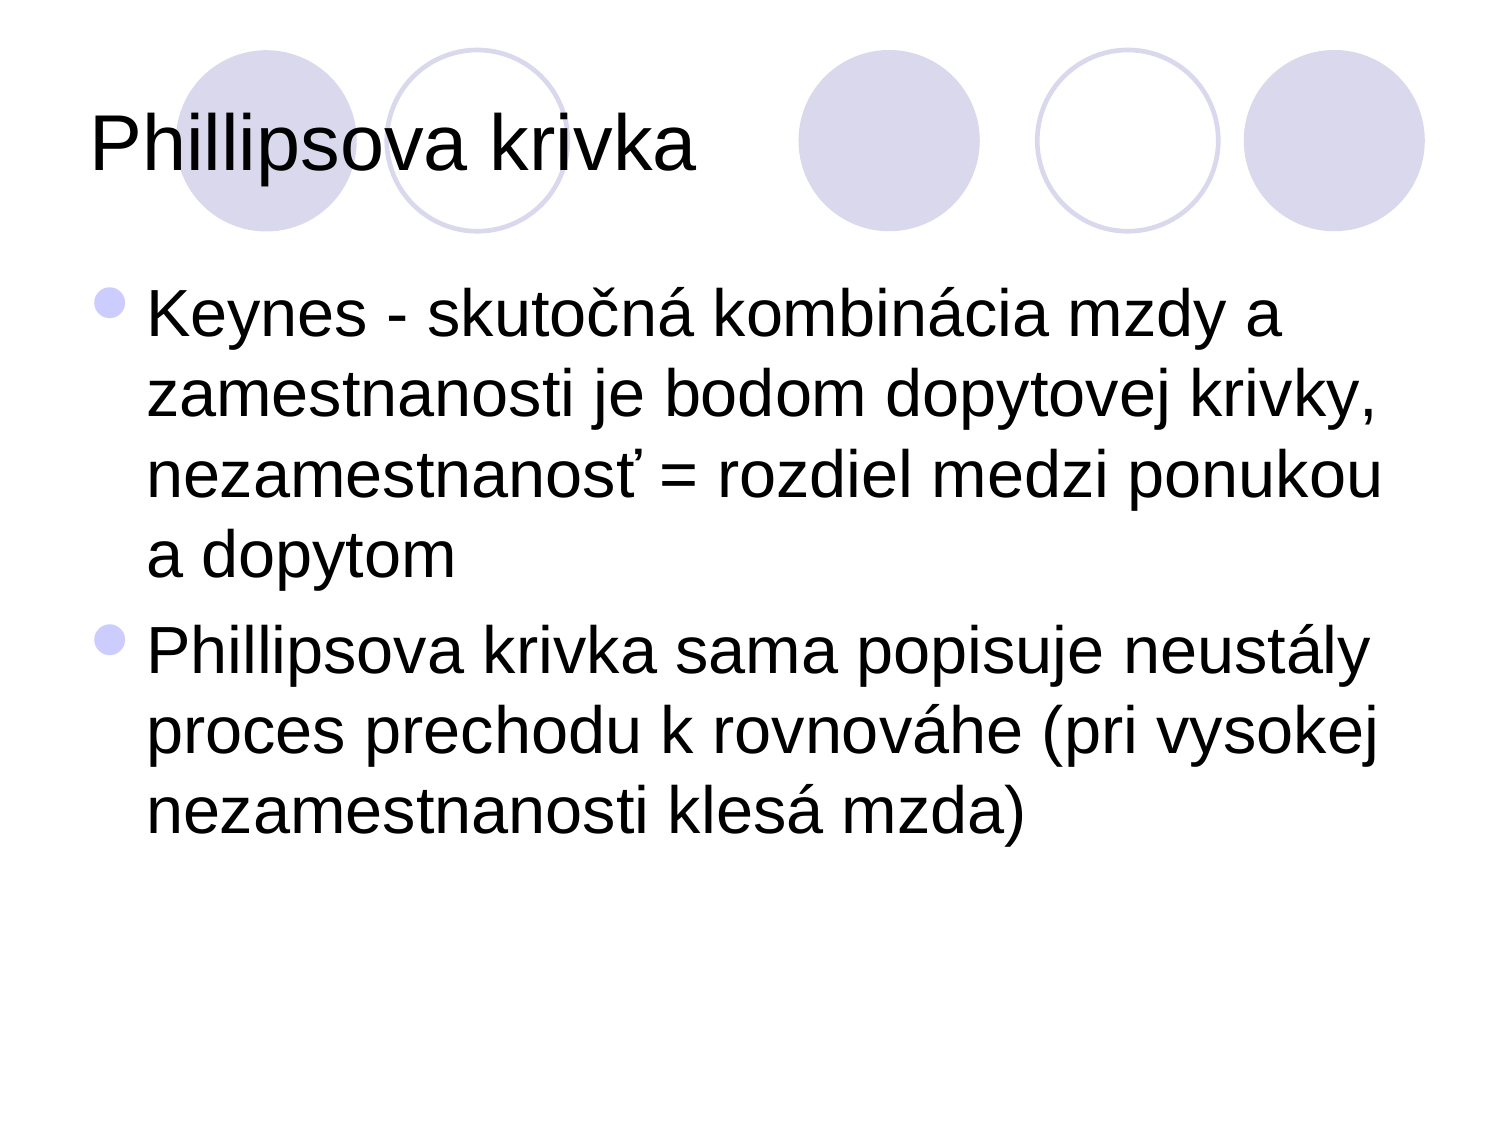

# Phillipsova krivka
Keynes - skutočná kombinácia mzdy a zamestnanosti je bodom dopytovej krivky, nezamestnanosť = rozdiel medzi ponukou a dopytom
Phillipsova krivka sama popisuje neustály proces prechodu k rovnováhe (pri vysokej nezamestnanosti klesá mzda)